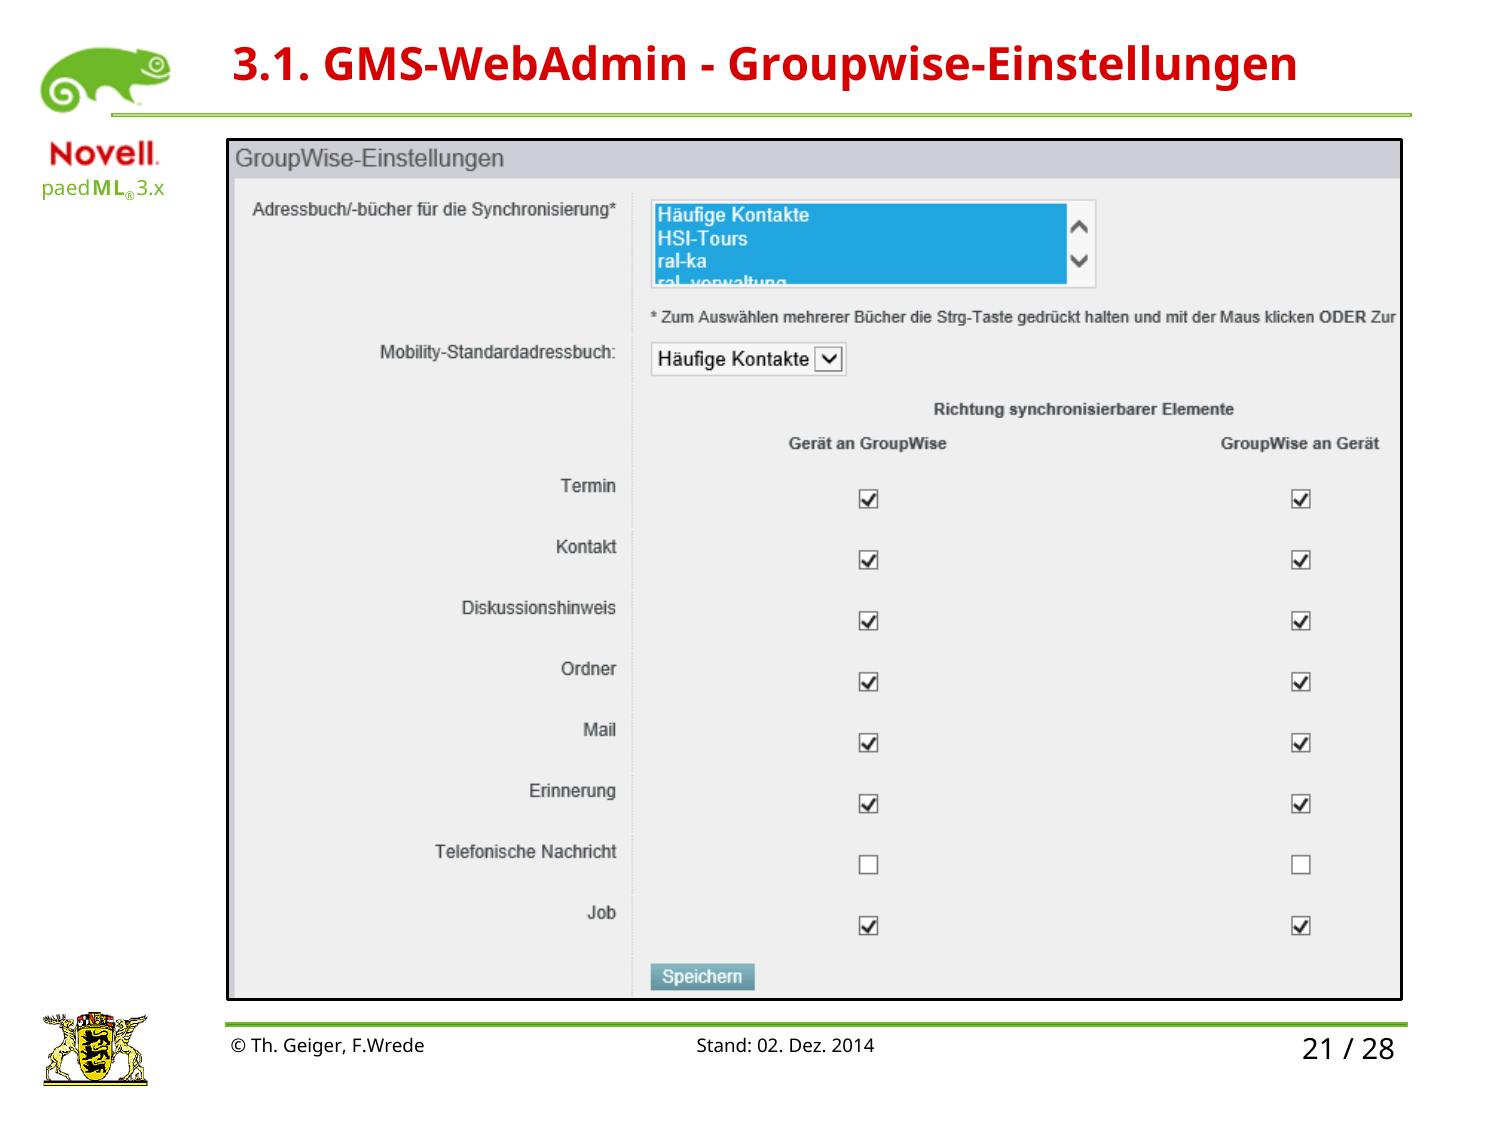

# 3.1. GMS-WebAdmin - Groupwise-Einstellungen
21
© Th. Geiger, F.Wrede
02. Dez. 2014